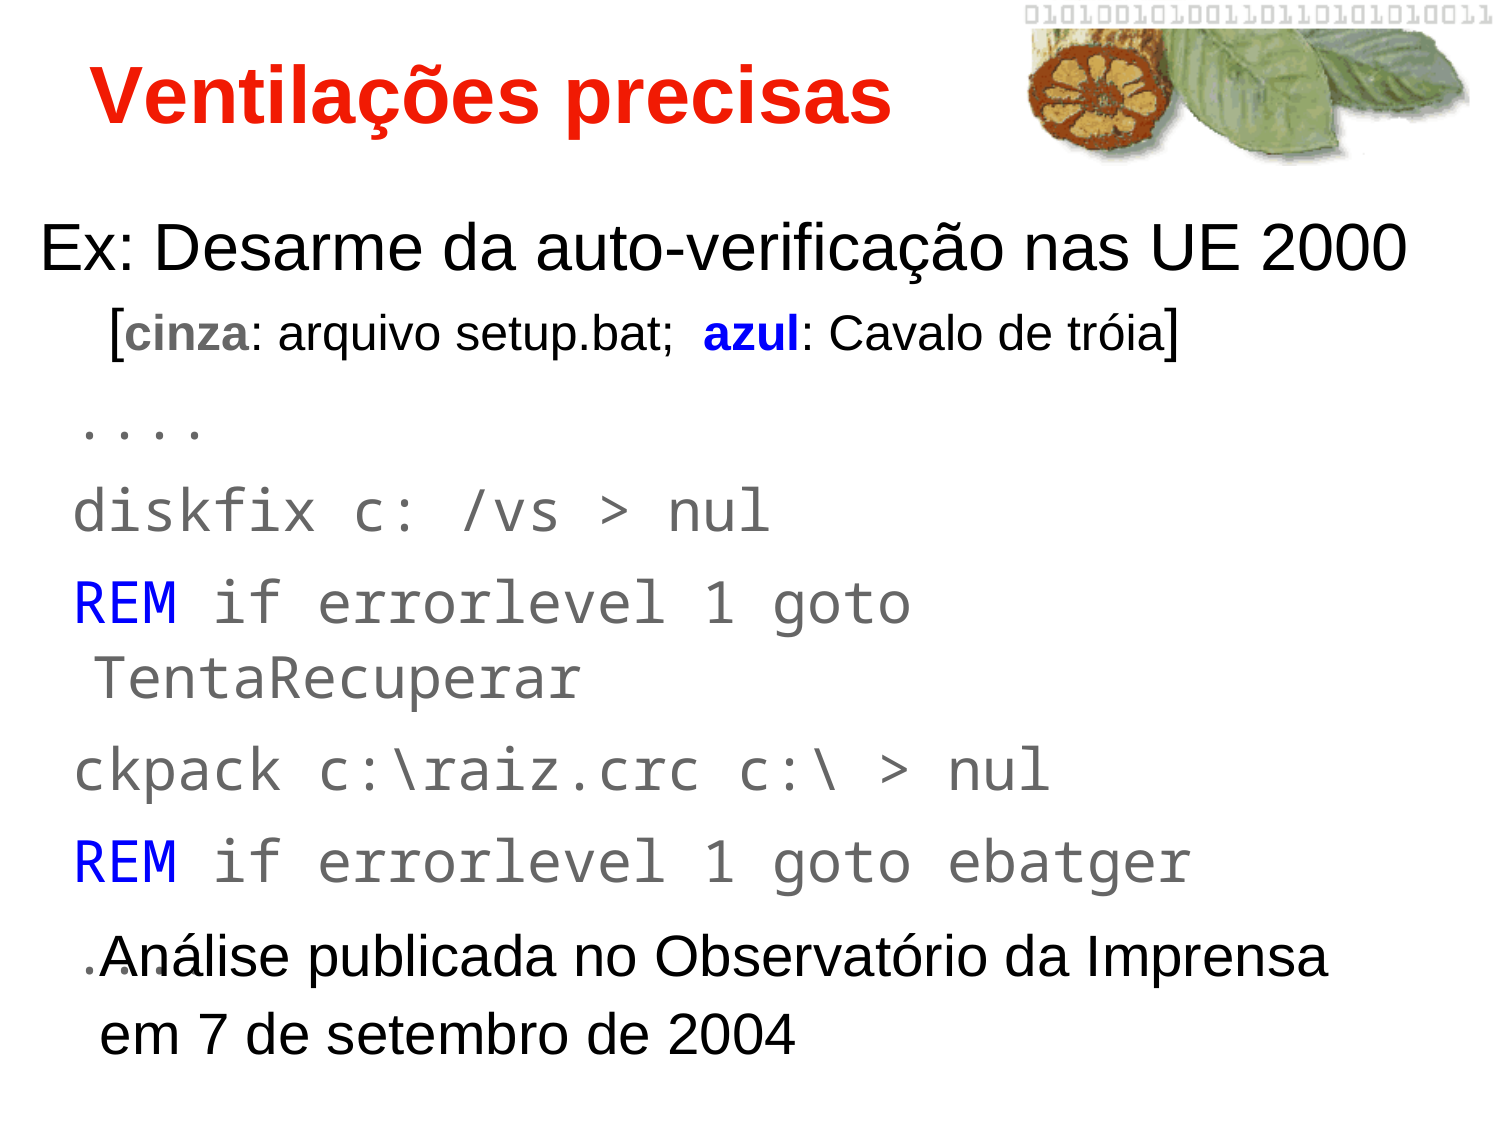

# Ventilações precisas
Ex: Desarme da auto-verificação nas UE 2000
 [cinza: arquivo setup.bat; azul: Cavalo de tróia]
 ....
 diskfix c: /vs > nul
 REM if errorlevel 1 goto TentaRecuperar
 ckpack c:\raiz.crc c:\ > nul
 REM if errorlevel 1 goto ebatger
 ....
Análise publicada no Observatório da Imprensa
em 7 de setembro de 2004